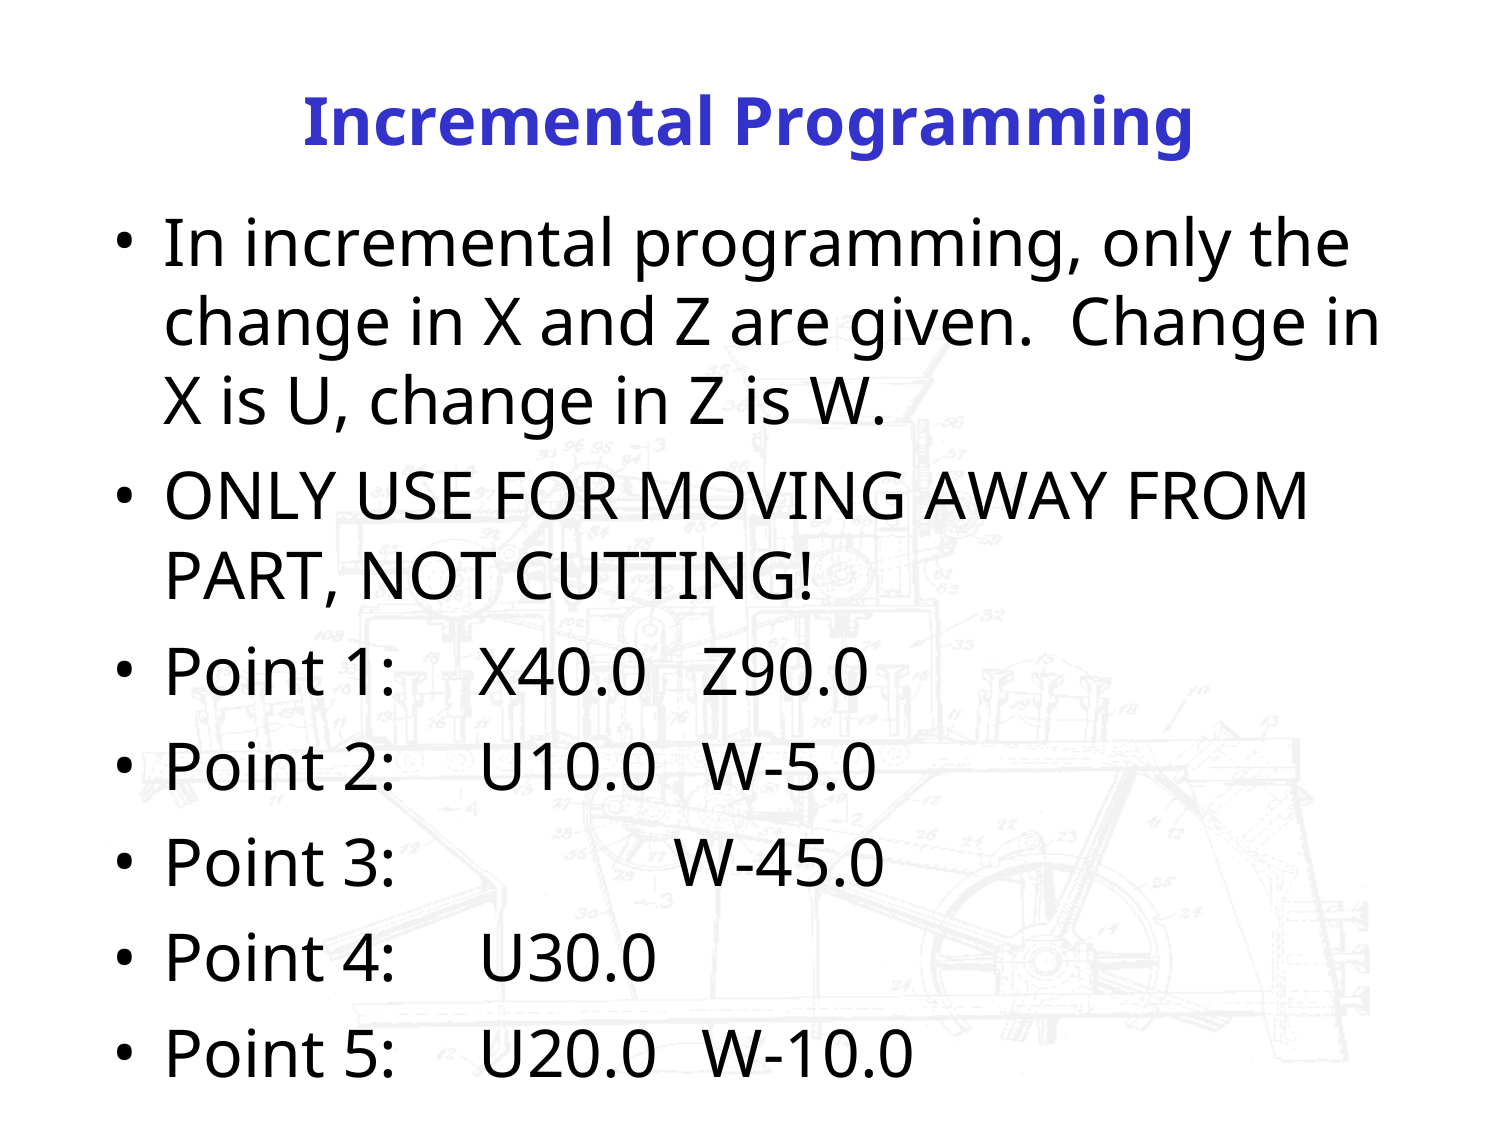

# Incremental Programming
In incremental programming, only the change in X and Z are given. Change in X is U, change in Z is W.
ONLY USE FOR MOVING AWAY FROM PART, NOT CUTTING!
Point 1: 		X40.0	Z90.0
Point 2:		U10.0	W-5.0
Point 3: W-45.0
Point 4:		U30.0
Point 5:		U20.0	W-10.0